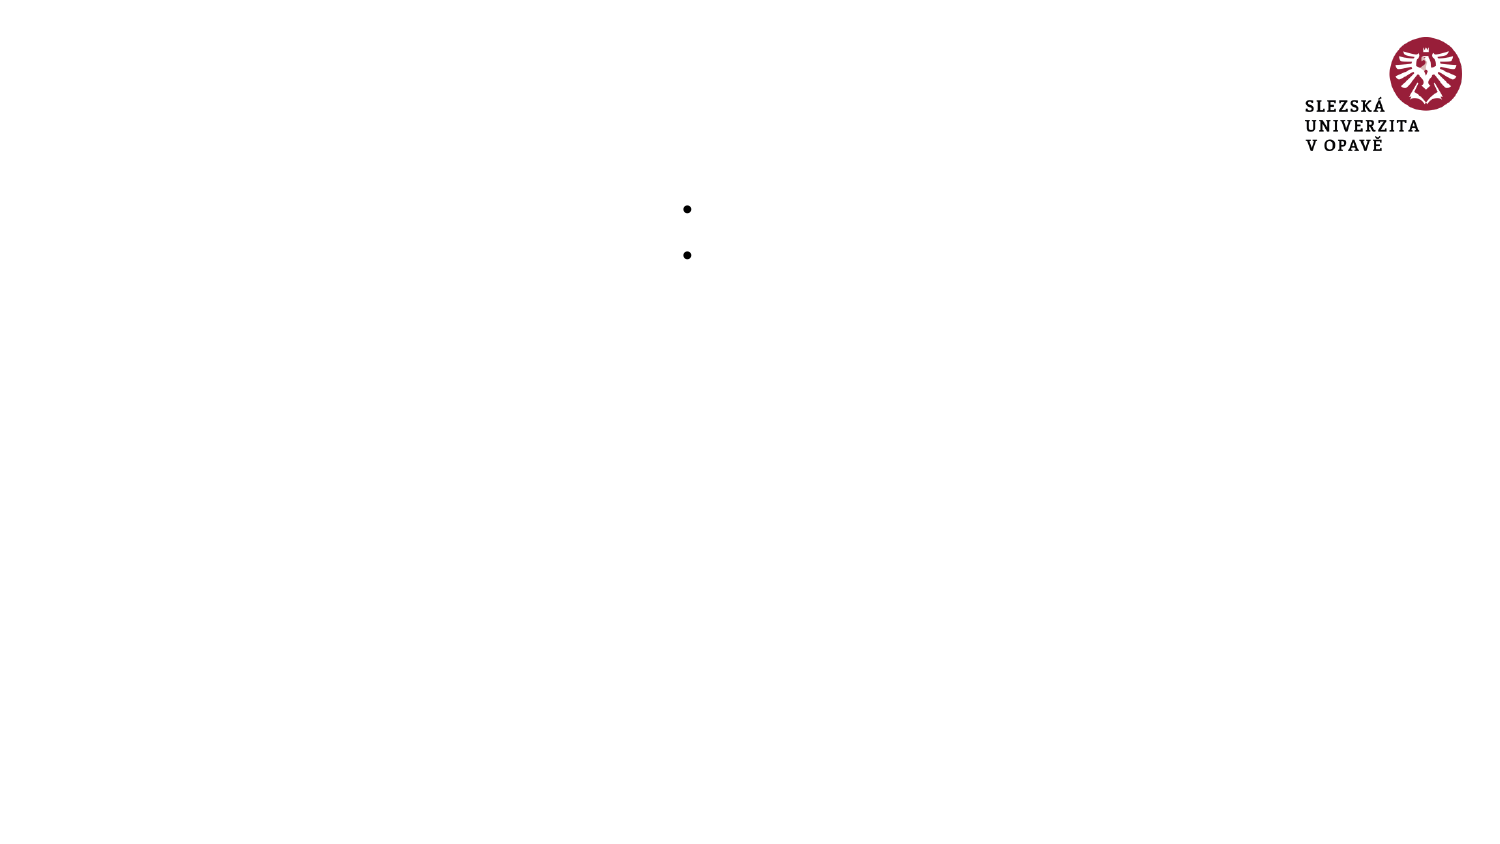

Blok C
Živnostenské právo
Živnostenské právo je právním odvětvím, které upravuje podmínky živnostenského podnikání a kontrolu nad jejich dodržováním.